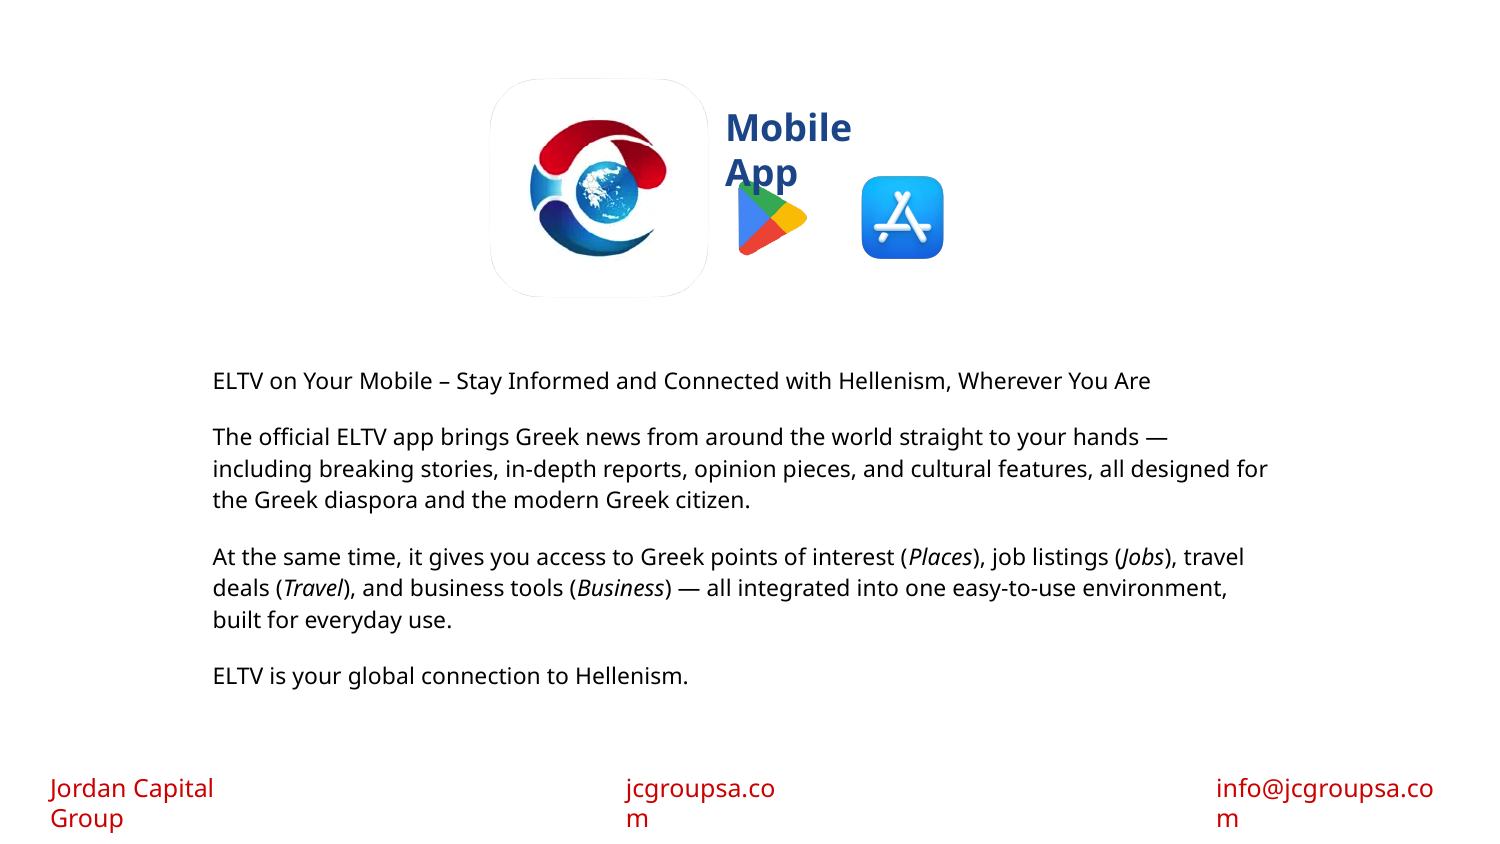

Mobile App
ELTV on Your Mobile – Stay Informed and Connected with Hellenism, Wherever You Are
The official ELTV app brings Greek news from around the world straight to your hands — including breaking stories, in-depth reports, opinion pieces, and cultural features, all designed for the Greek diaspora and the modern Greek citizen.
At the same time, it gives you access to Greek points of interest (Places), job listings (Jobs), travel deals (Travel), and business tools (Business) — all integrated into one easy-to-use environment, built for everyday use.
ELTV is your global connection to Hellenism.
Jordan Capital Group
jcgroupsa.com
info@jcgroupsa.com